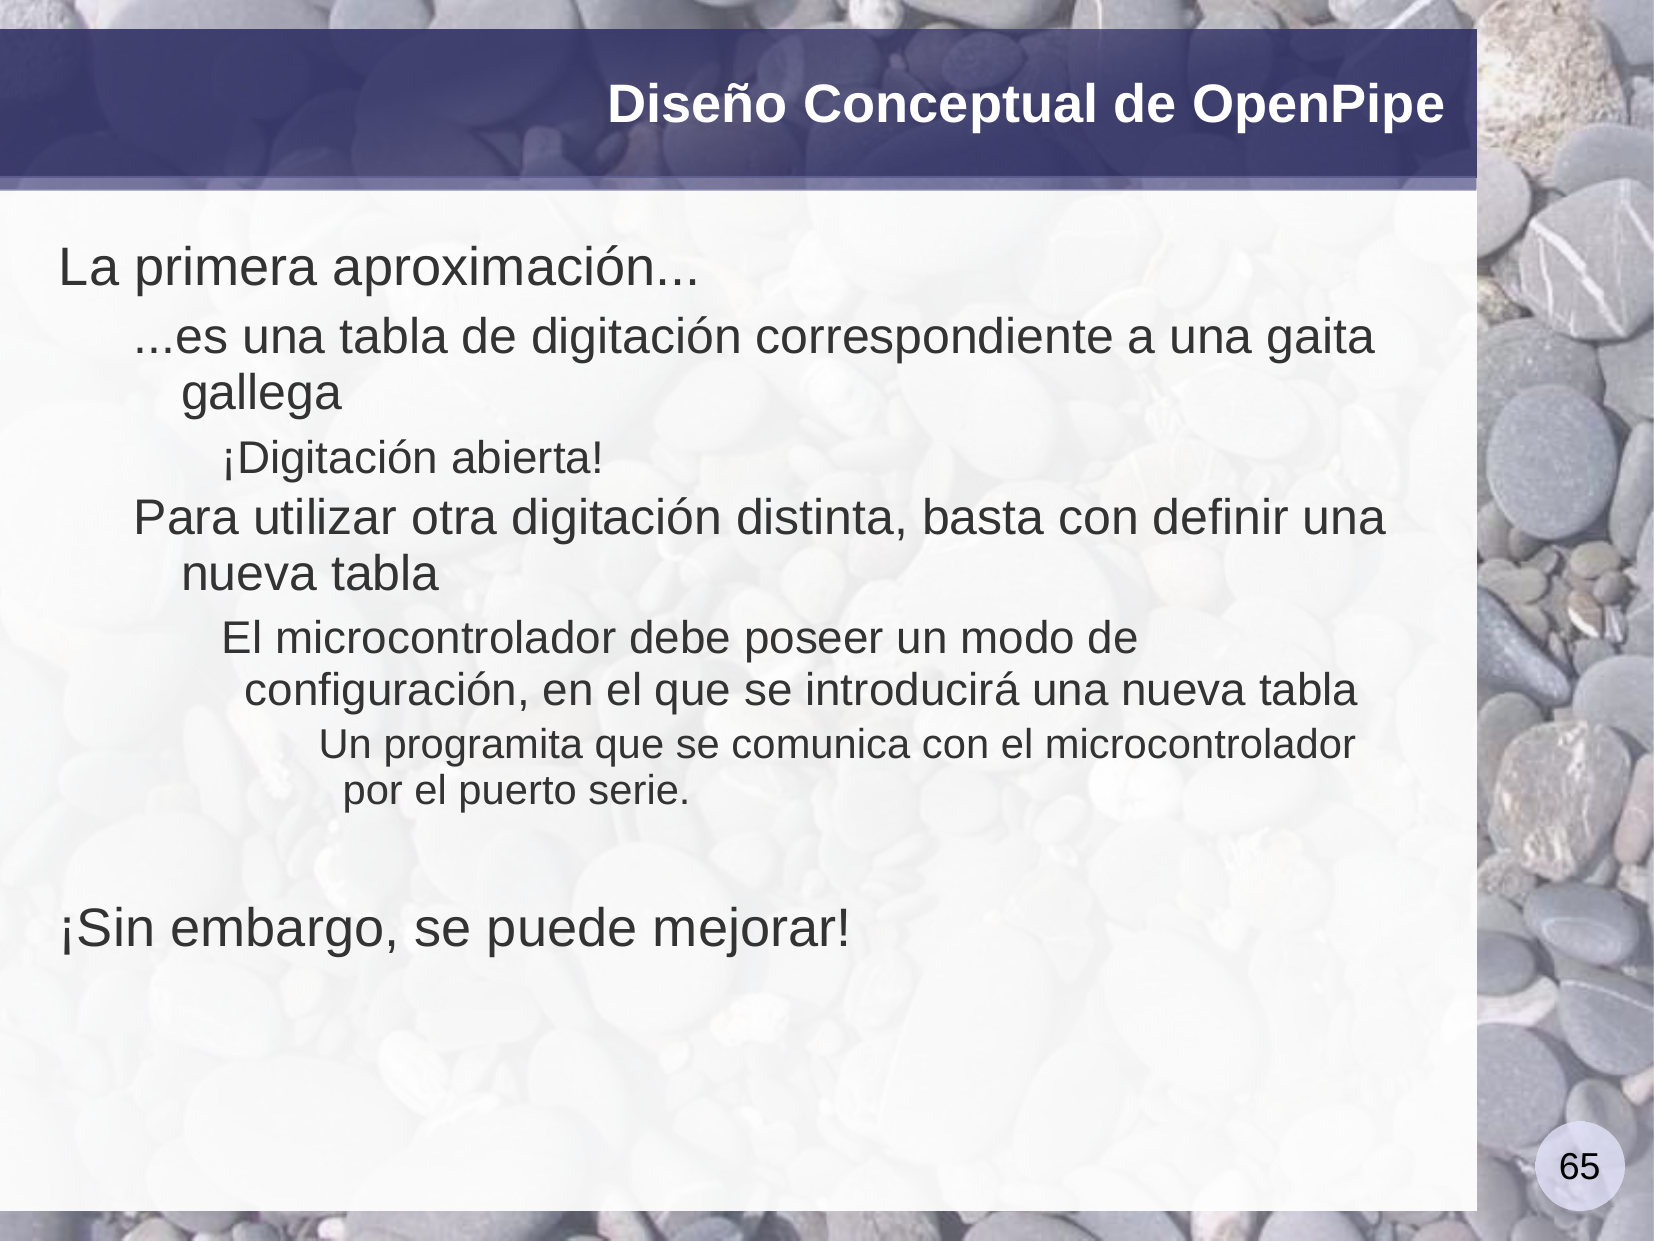

# Diseño Conceptual de OpenPipe
La primera aproximación...
...es una tabla de digitación correspondiente a una gaita gallega
 ¡Digitación abierta!
Para utilizar otra digitación distinta, basta con definir una nueva tabla
 El microcontrolador debe poseer un modo de configuración, en el que se introducirá una nueva tabla
 Un programita que se comunica con el microcontrolador por el puerto serie.
¡Sin embargo, se puede mejorar!